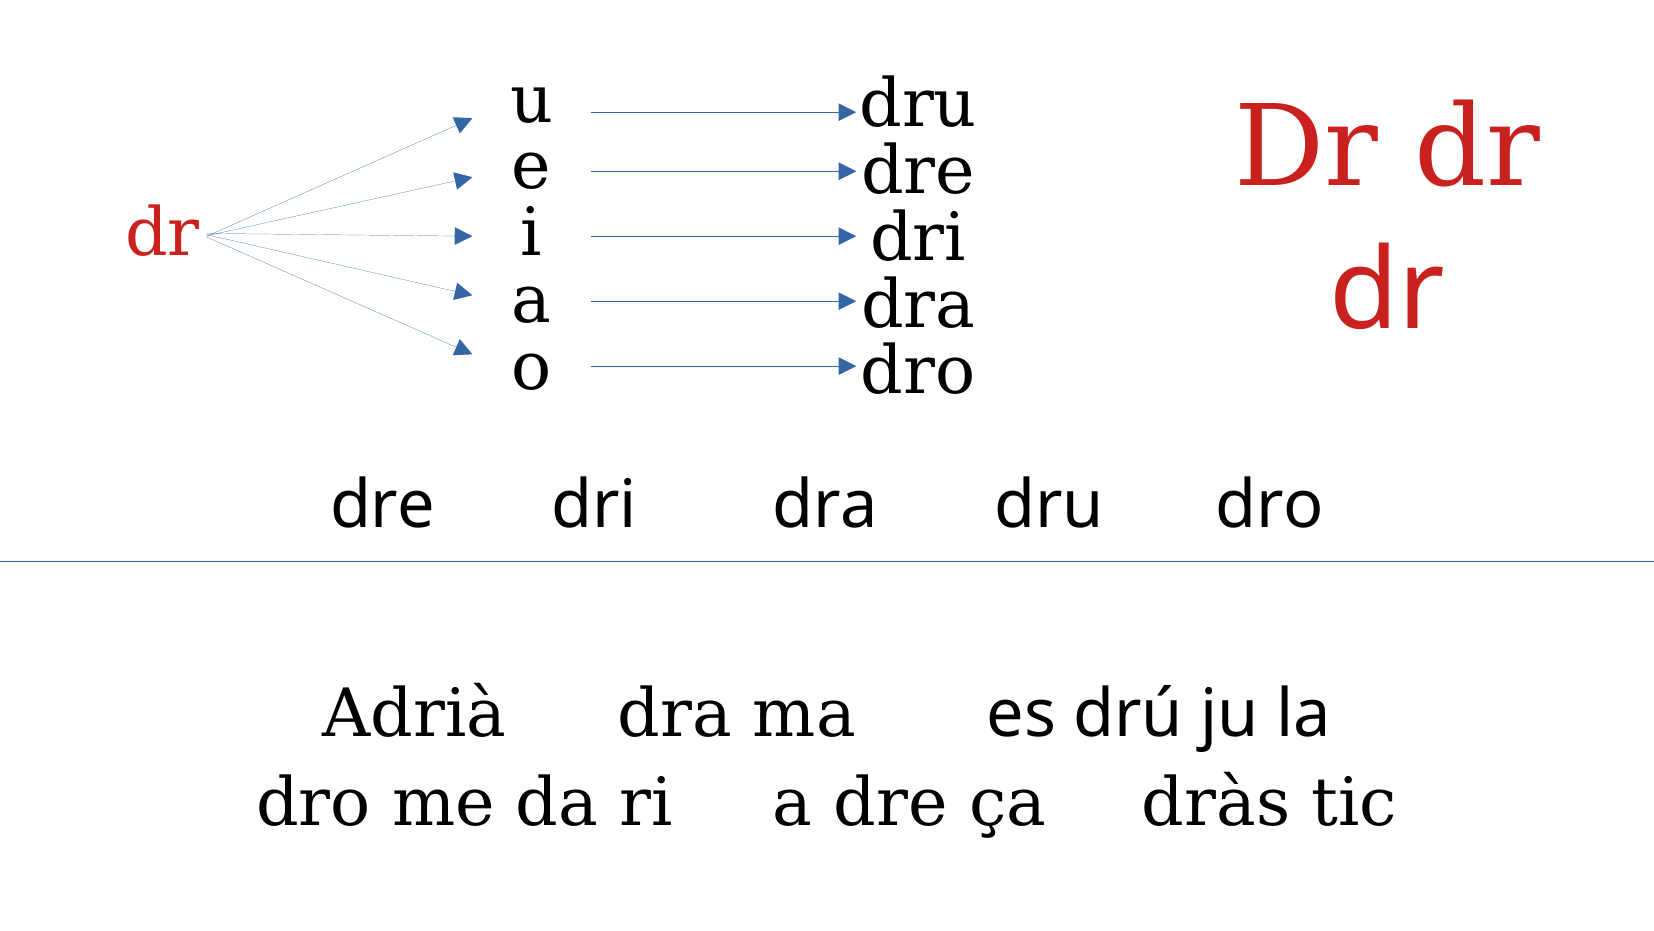

dr
dru
dre
dri
dra
dro
u
e
i
a
o
Dr dr
dr
dre		dri		dra		dru		dro
Adrià		dra ma		es drú ju la
dro me da ri		a dre ça 		dràs tic